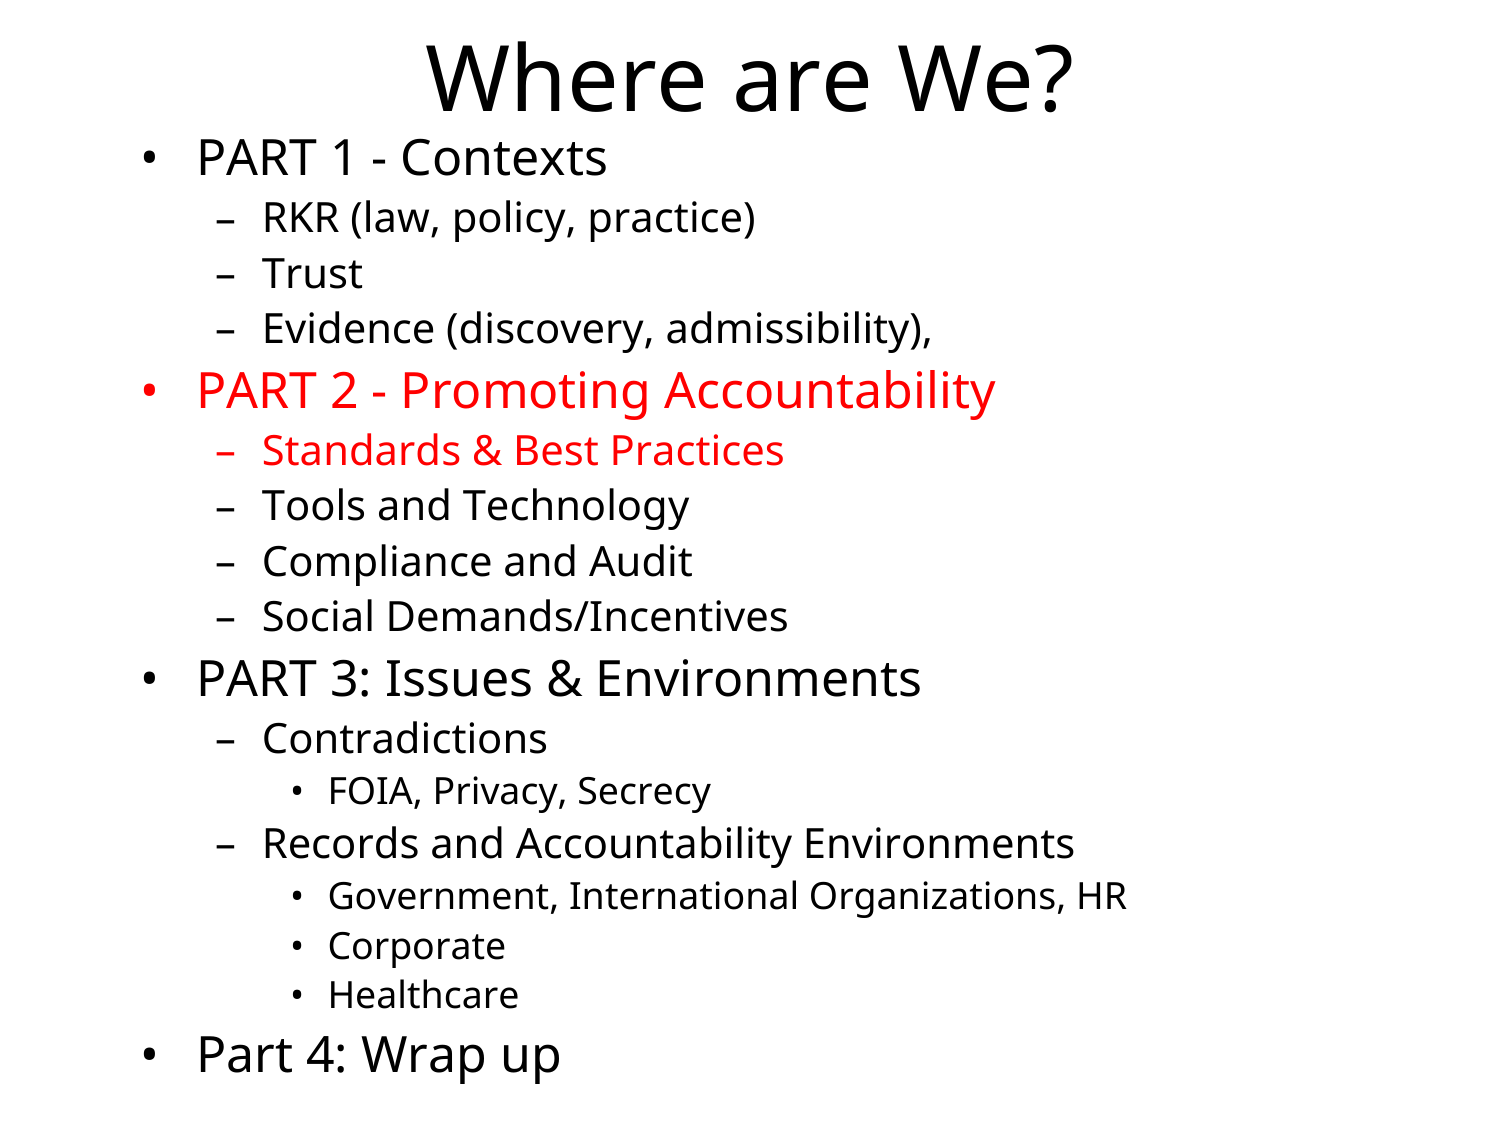

# Where are We?
PART 1 - Contexts
RKR (law, policy, practice)
Trust
Evidence (discovery, admissibility),
PART 2 - Promoting Accountability
Standards & Best Practices
Tools and Technology
Compliance and Audit
Social Demands/Incentives
PART 3: Issues & Environments
Contradictions
FOIA, Privacy, Secrecy
Records and Accountability Environments
Government, International Organizations, HR
Corporate
Healthcare
Part 4: Wrap up